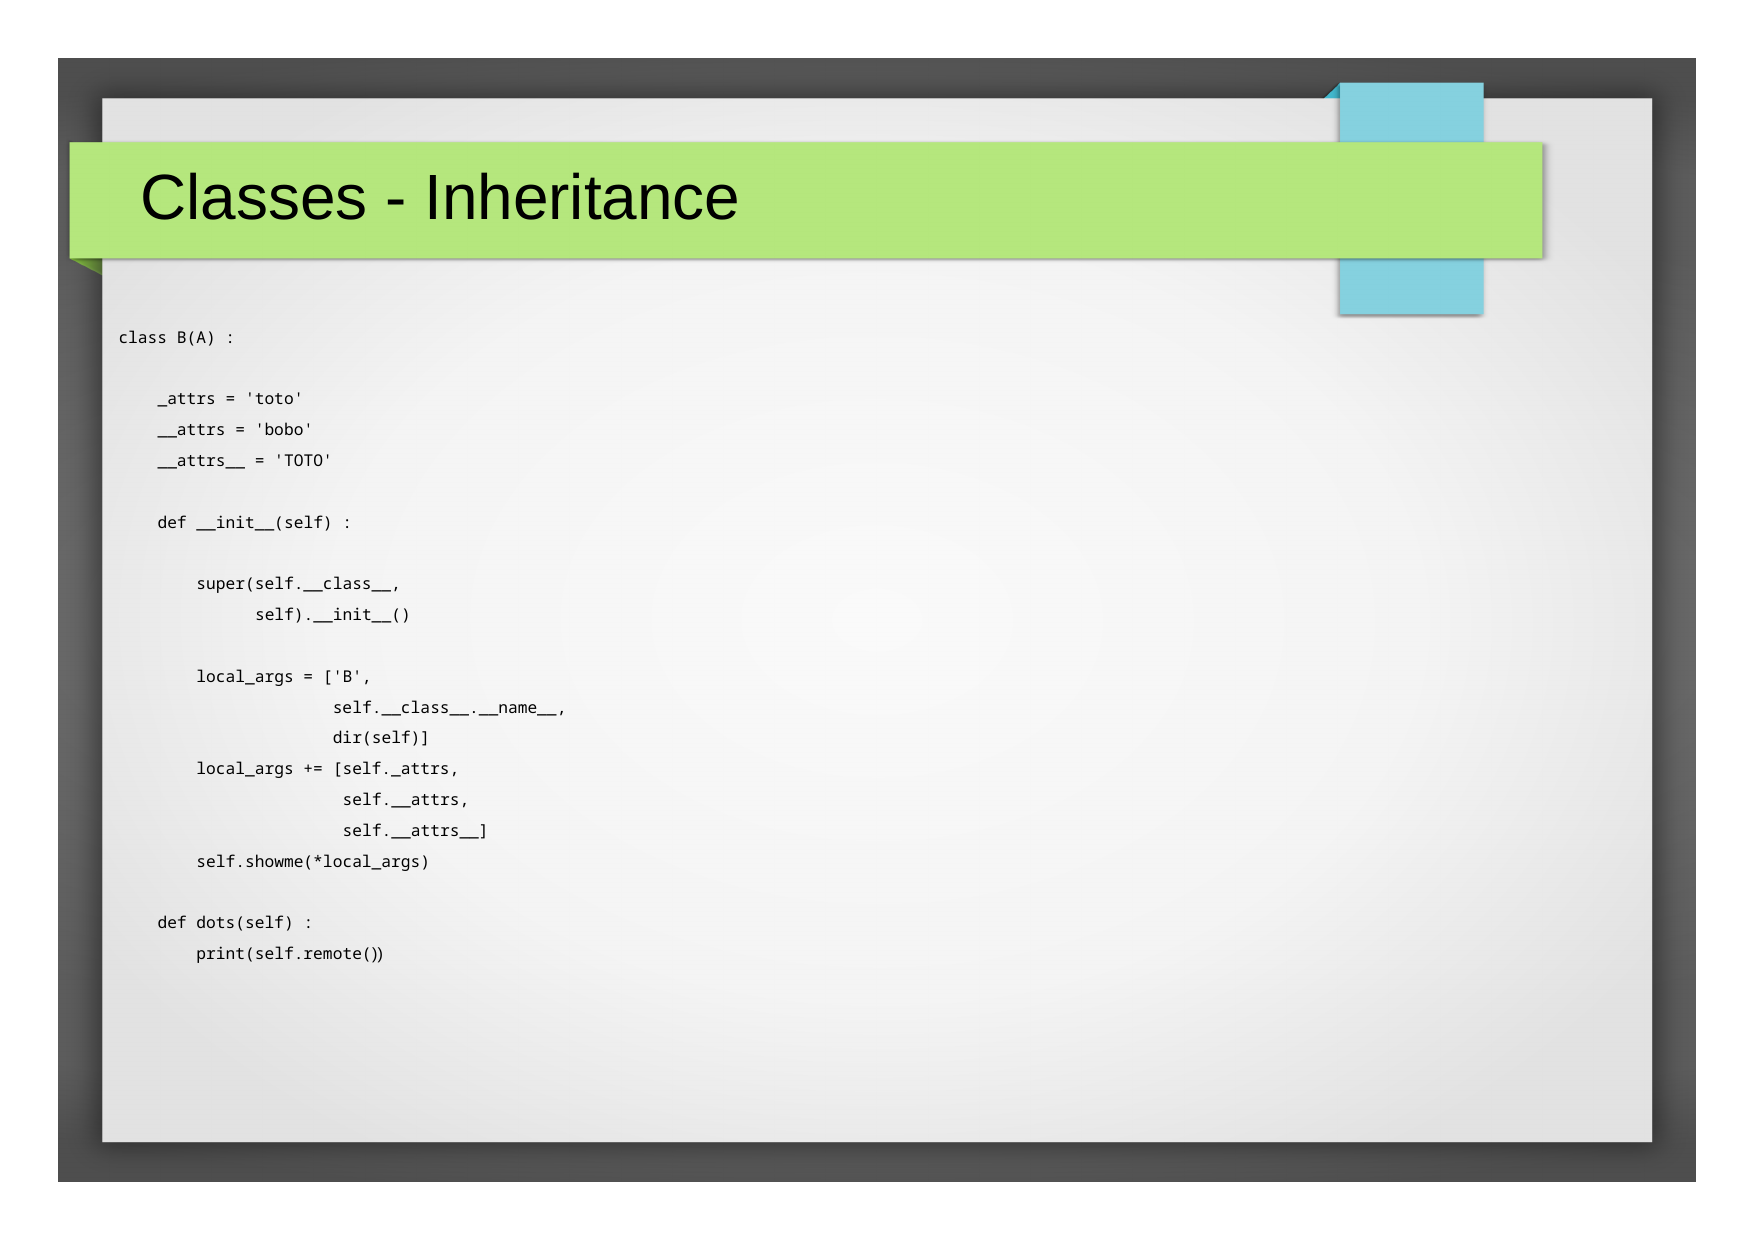

# Classes - Inheritance
class B(A) :
 _attrs = 'toto'
 __attrs = 'bobo'
 __attrs__ = 'TOTO'
 def __init__(self) :
 super(self.__class__,
 self).__init__()
 local_args = ['B',
 self.__class__.__name__,
 dir(self)]
 local_args += [self._attrs,
 self.__attrs,
 self.__attrs__]
 self.showme(*local_args)
 def dots(self) :
 print(self.remote())